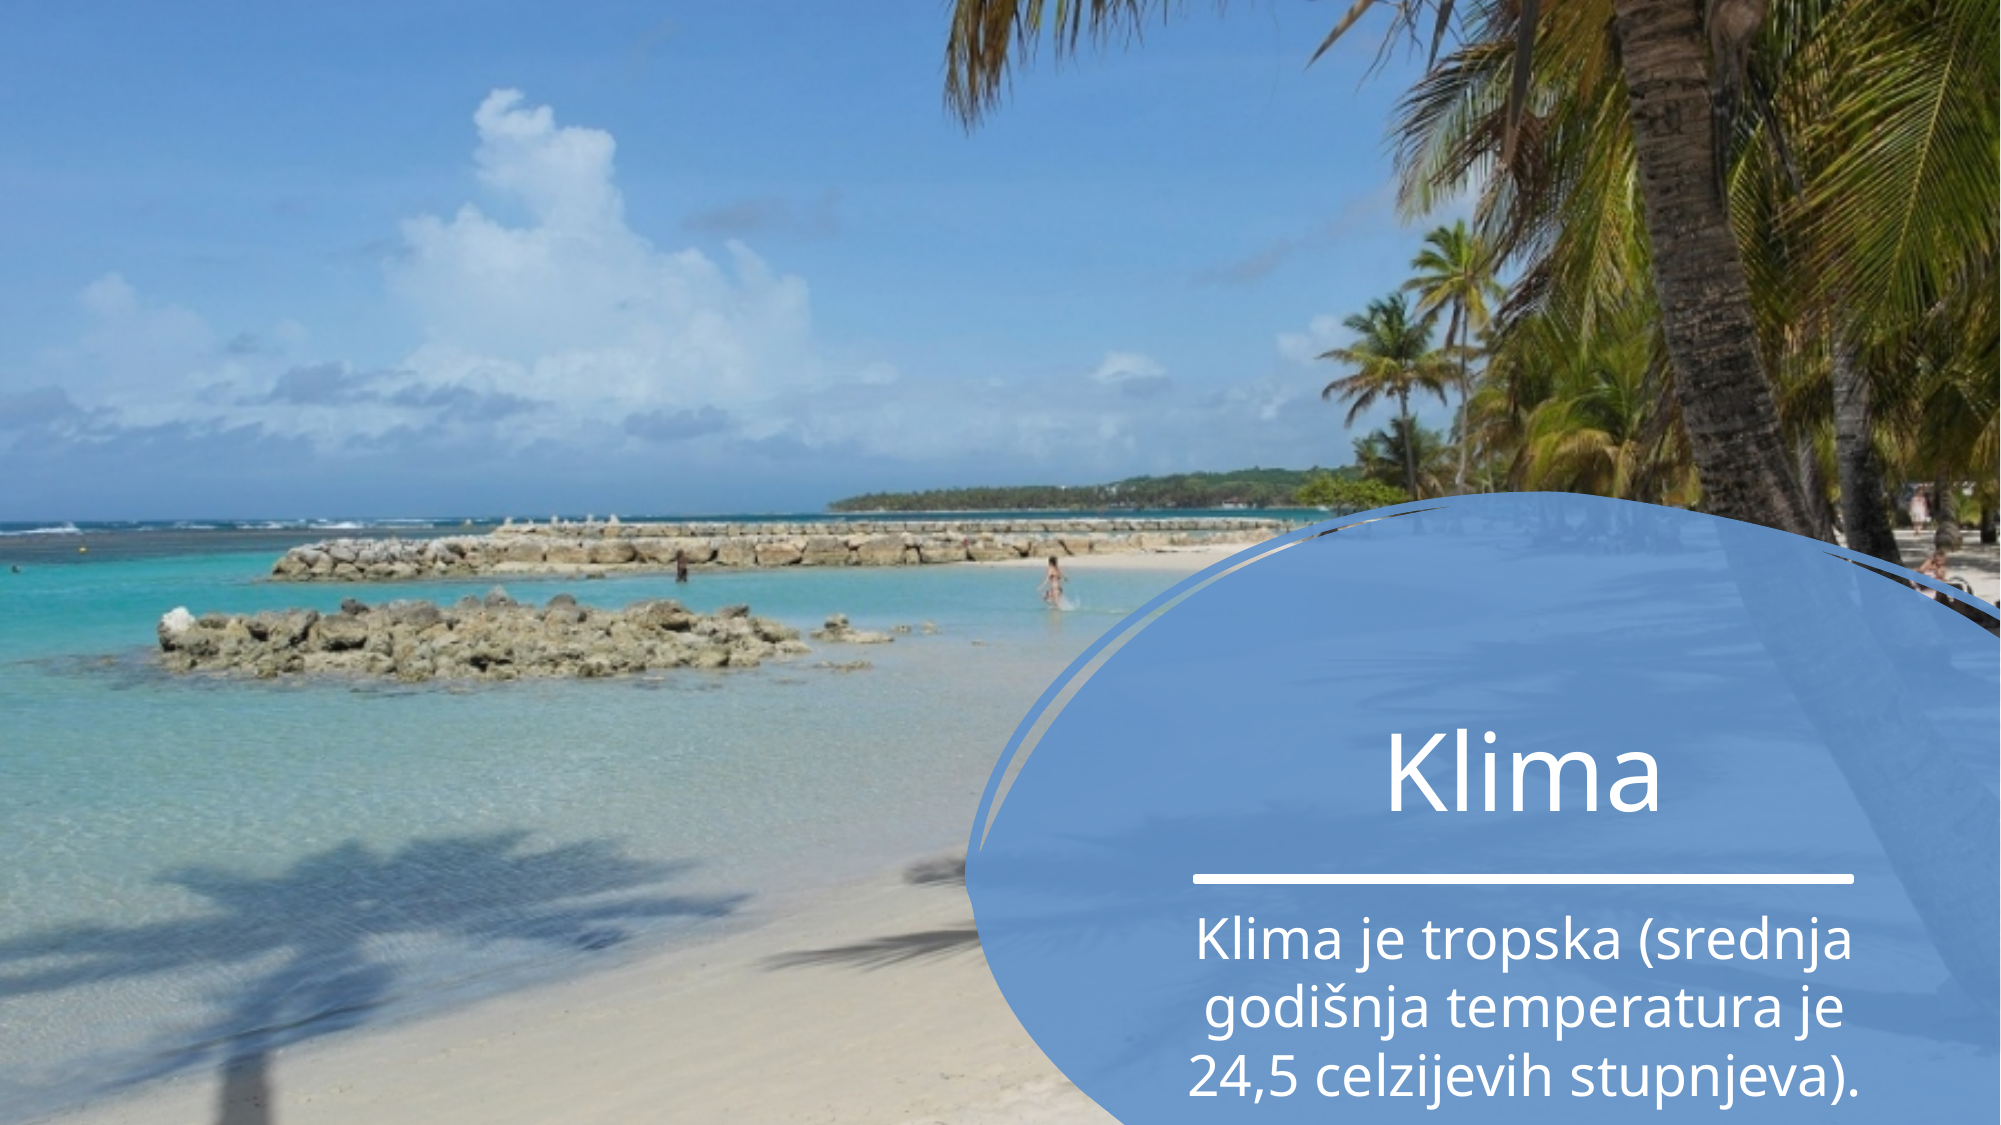

# Klima
Klima je tropska (srednja godišnja temperatura je 24,5 celzijevih stupnjeva).